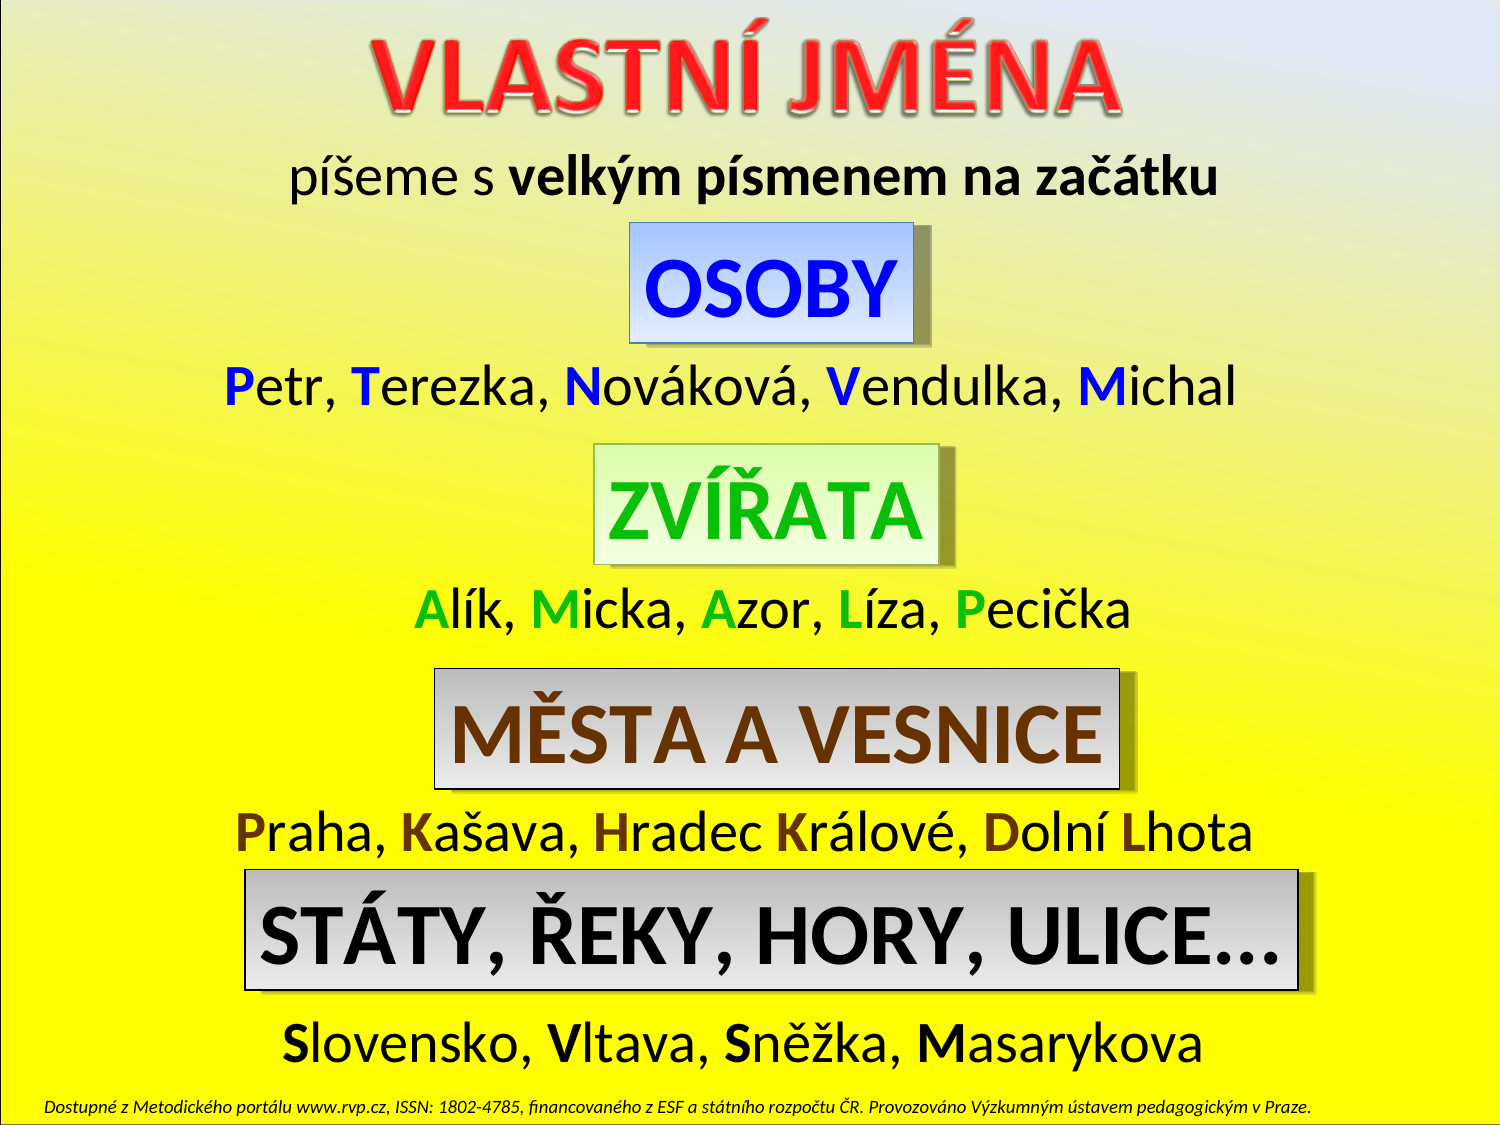

píšeme s velkým písmenem na začátku
OSOBY
Petr, Terezka, Nováková, Vendulka, Michal
ZVÍŘATA
Alík, Micka, Azor, Líza, Pecička
MĚSTA A VESNICE
Praha, Kašava, Hradec Králové, Dolní Lhota
STÁTY, ŘEKY, HORY, ULICE...
Slovensko, Vltava, Sněžka, Masarykova
Dostupné z Metodického portálu www.rvp.cz, ISSN: 1802-4785, financovaného z ESF a státního rozpočtu ČR. Provozováno Výzkumným ústavem pedagogickým v Praze.